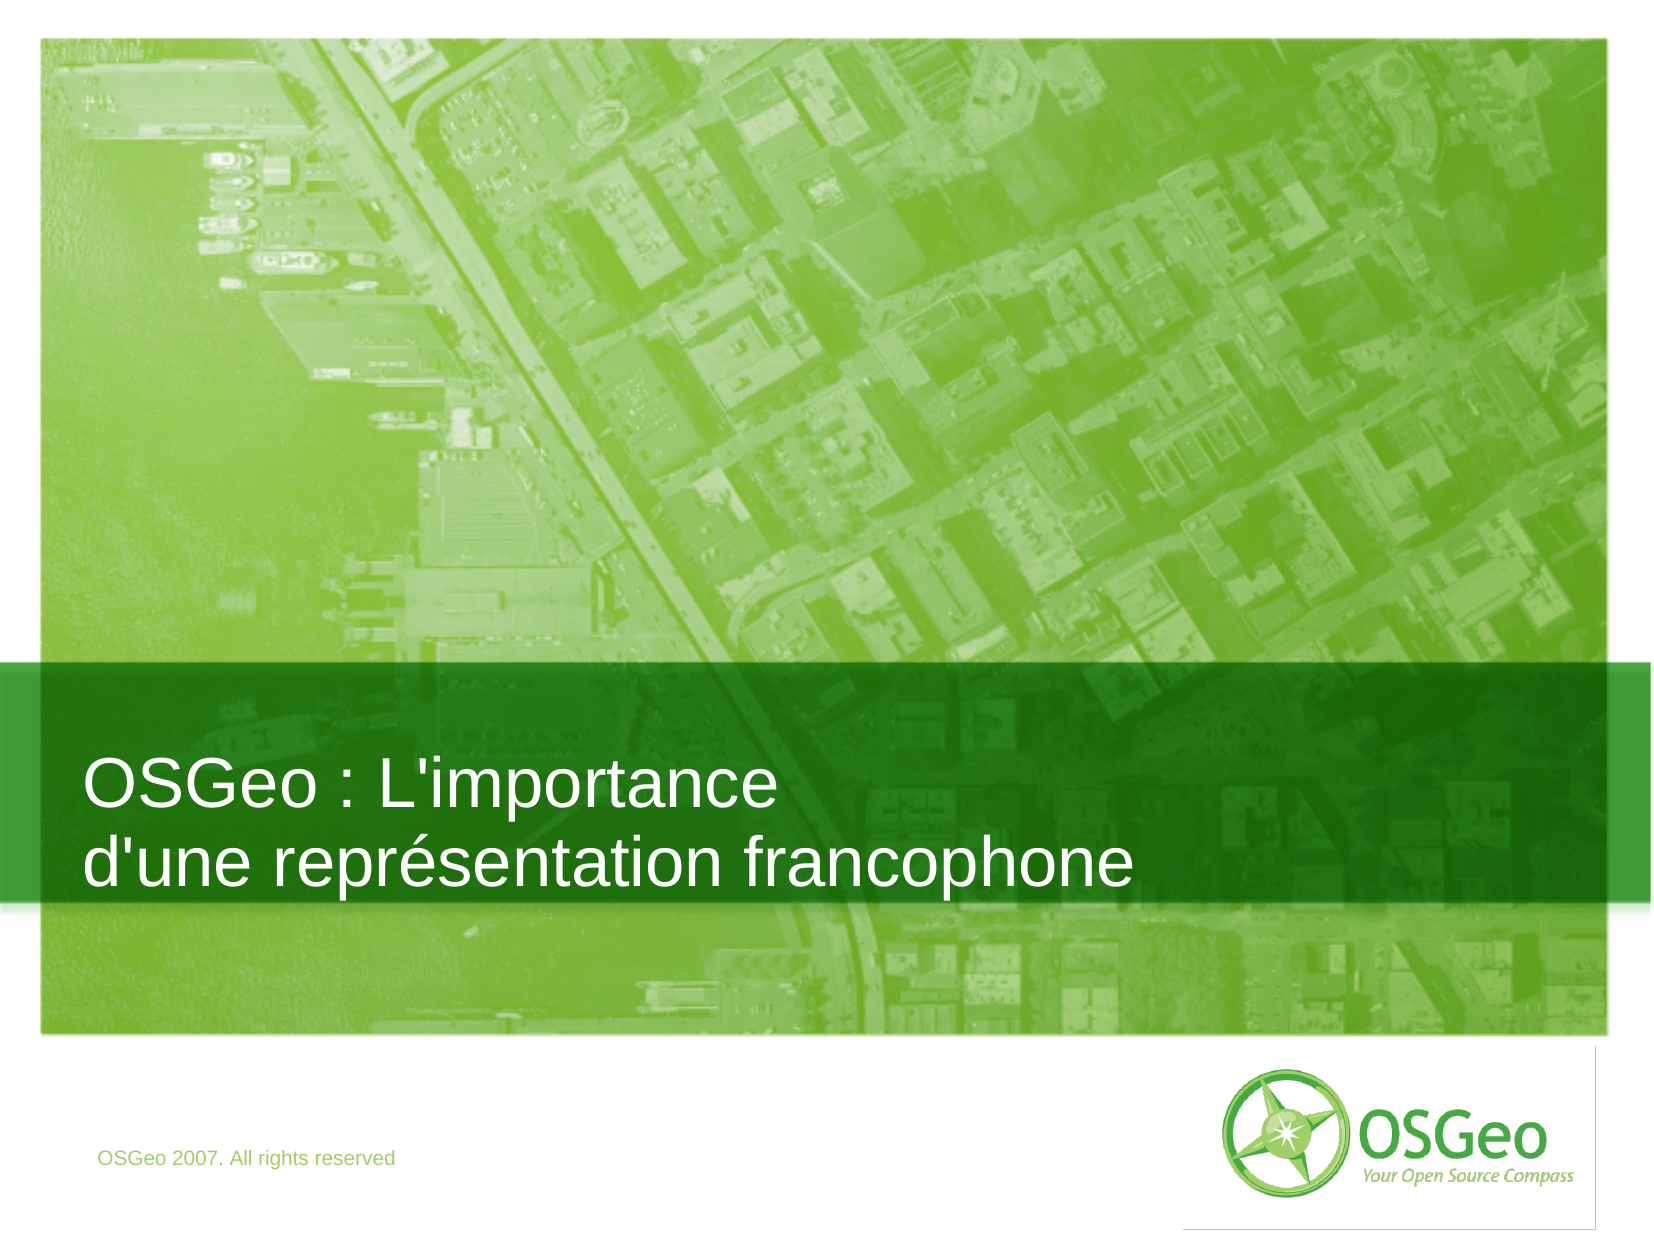

# OSGeo : L'importance d'une représentation francophone